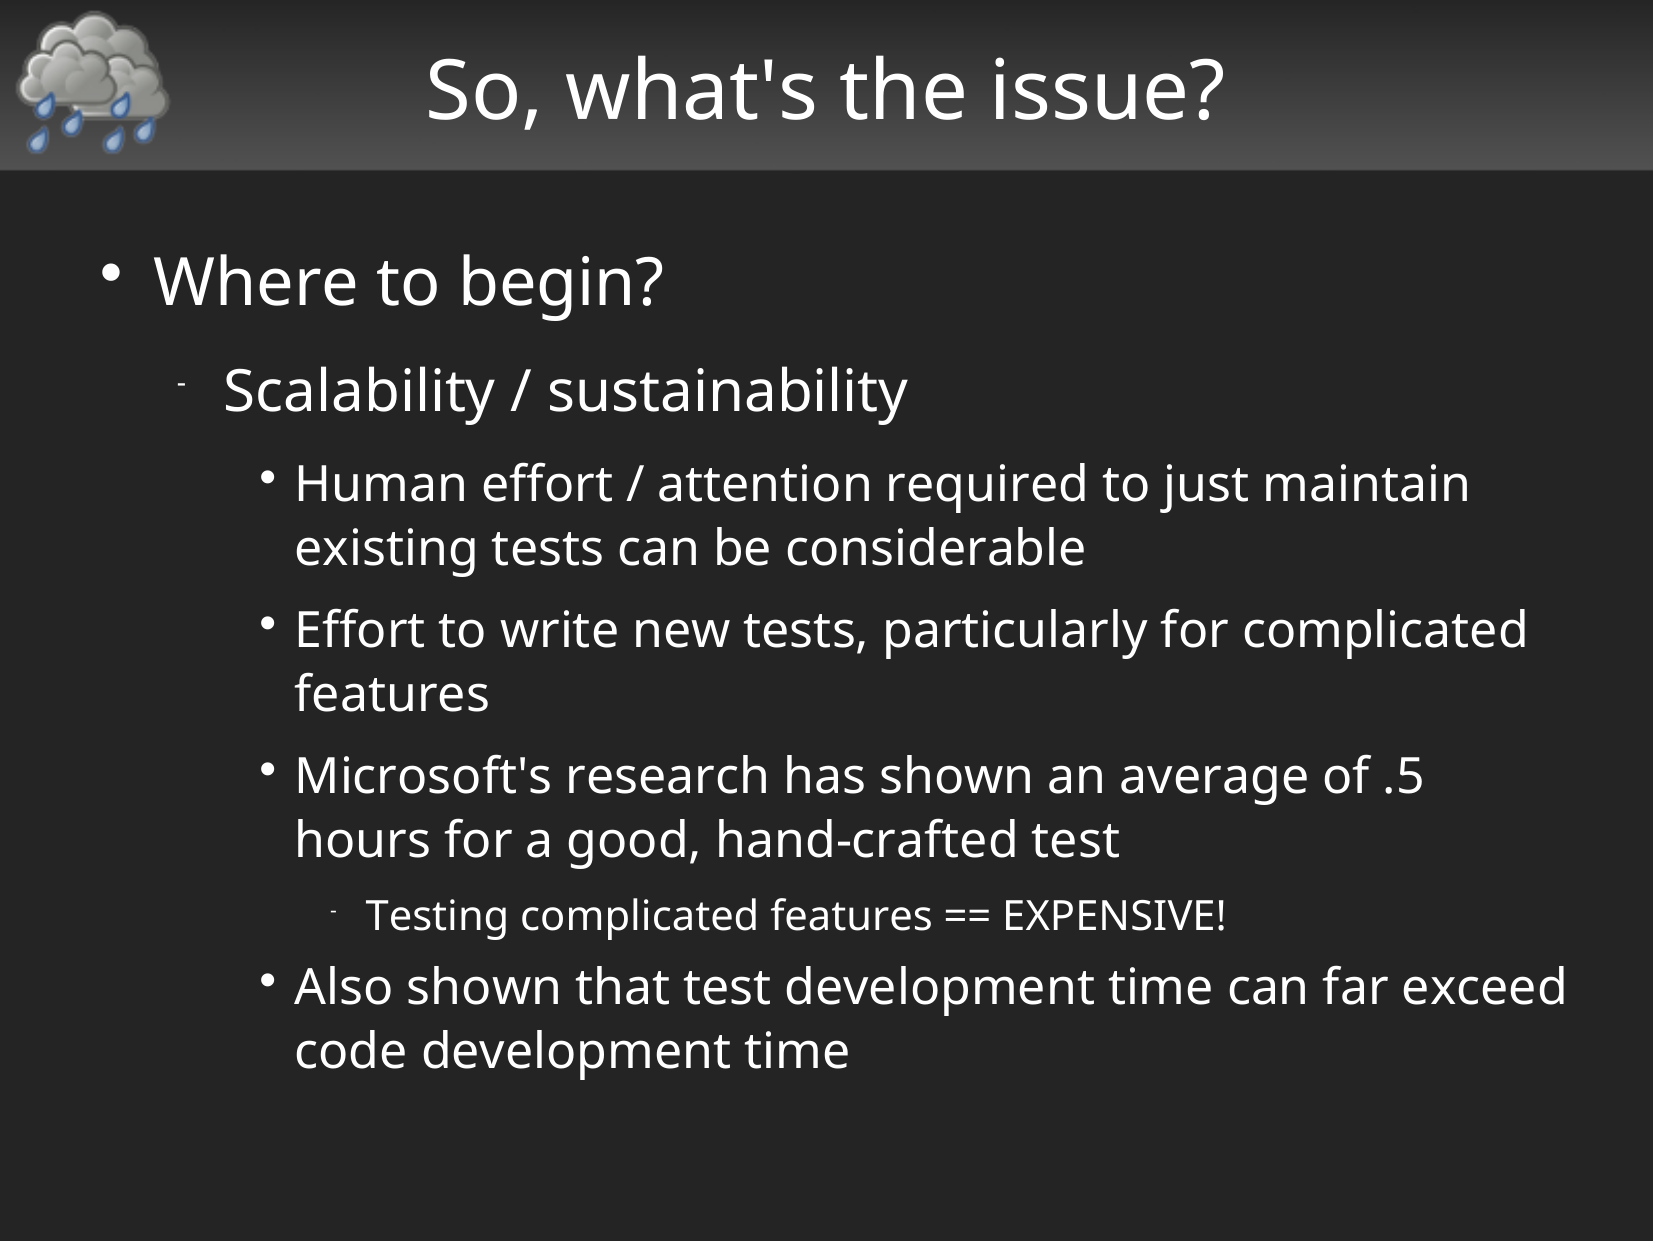

# So, what's the issue?
Where to begin?
Scalability / sustainability
Human effort / attention required to just maintain existing tests can be considerable
Effort to write new tests, particularly for complicated features
Microsoft's research has shown an average of .5 hours for a good, hand-crafted test
Testing complicated features == EXPENSIVE!
Also shown that test development time can far exceed code development time